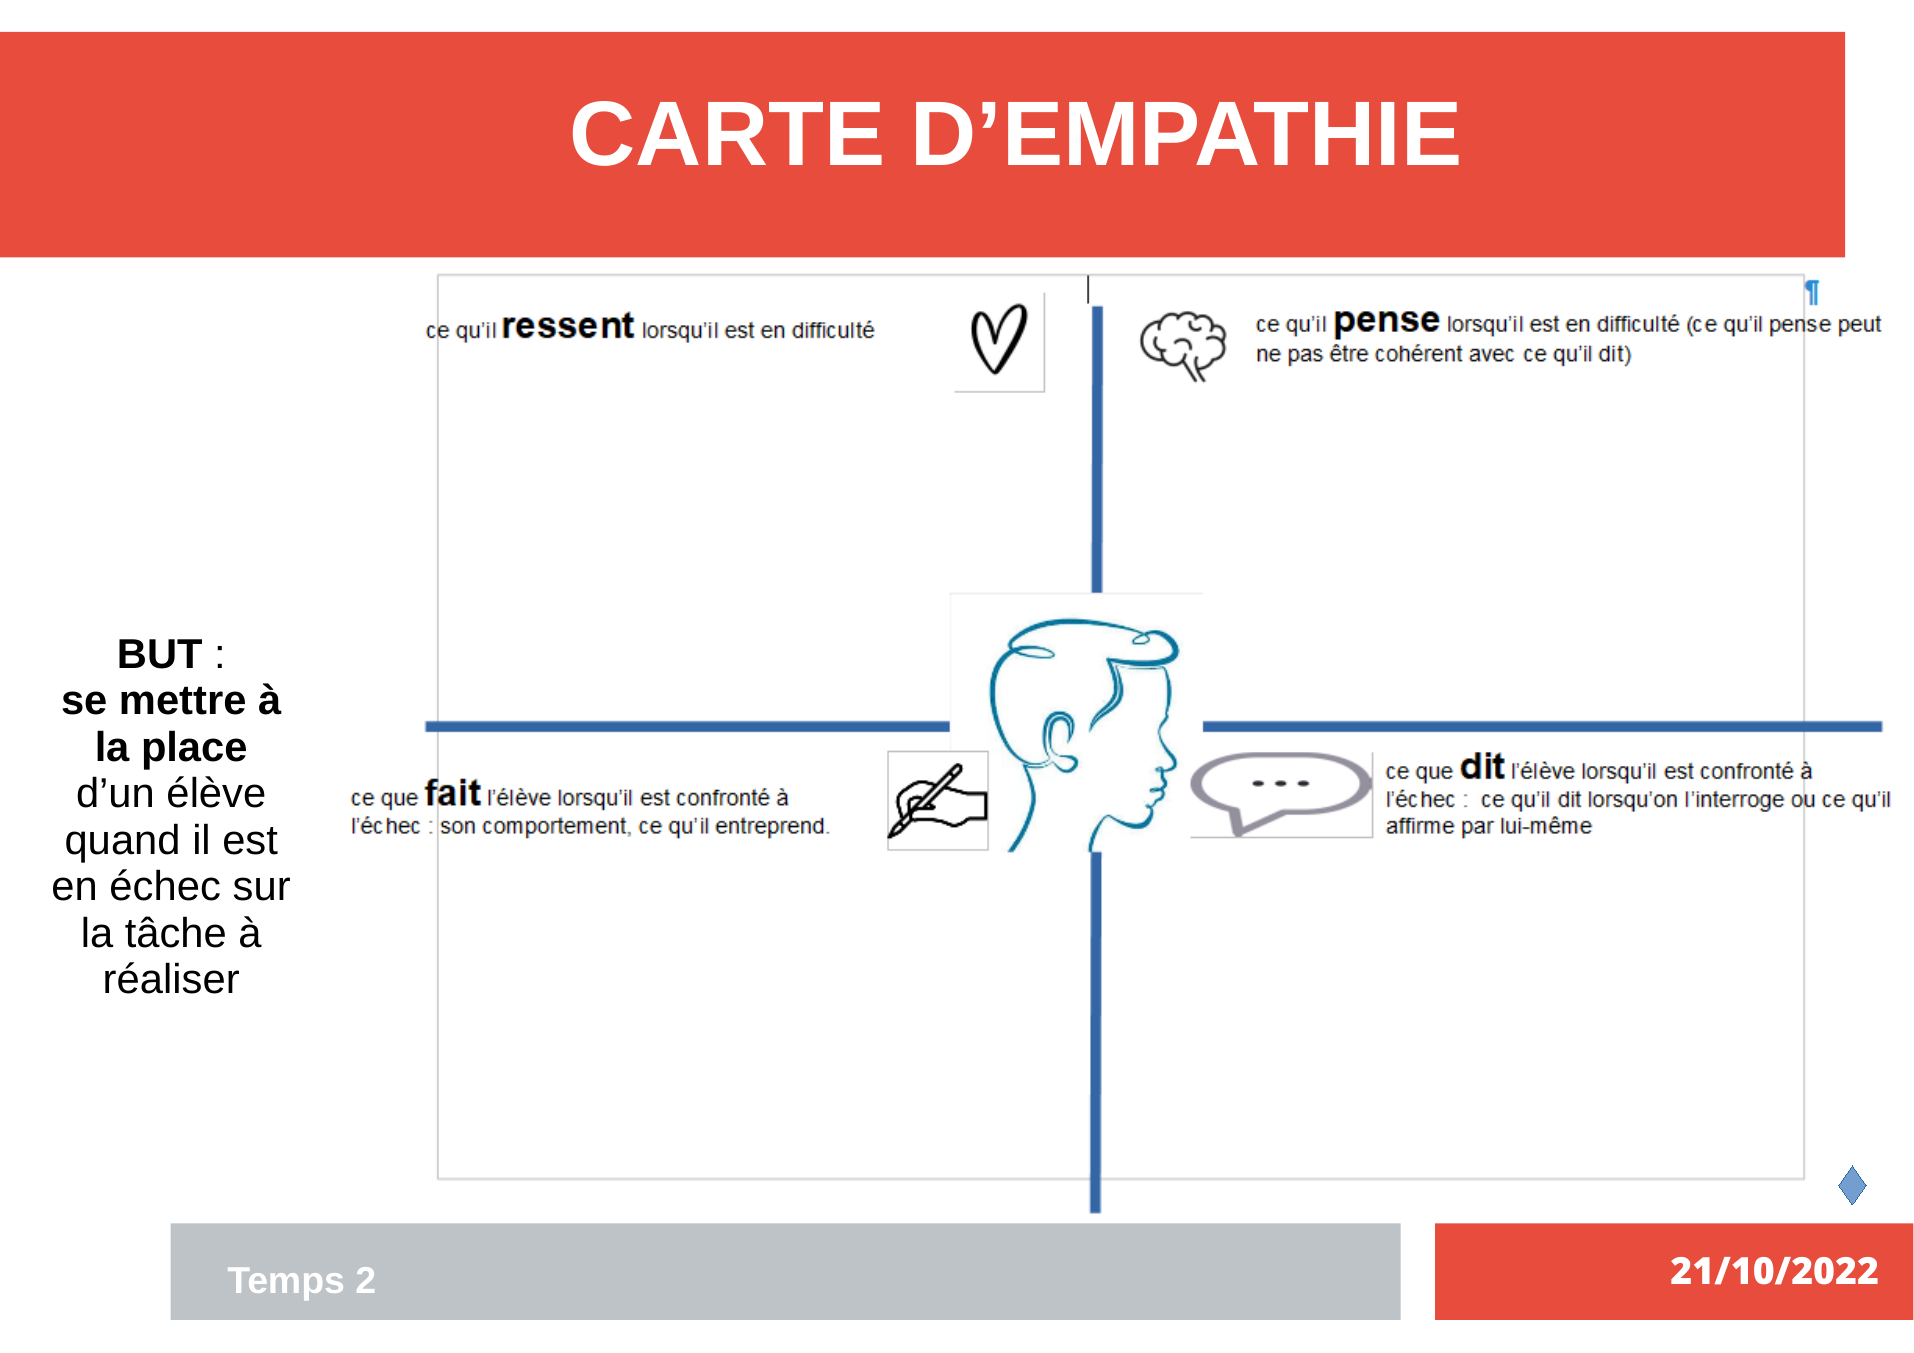

CARTE D’EMPATHIE
BUT :
se mettre à la place d’un élève quand il est en échec sur la tâche à réaliser
21/10/2022
Temps 2